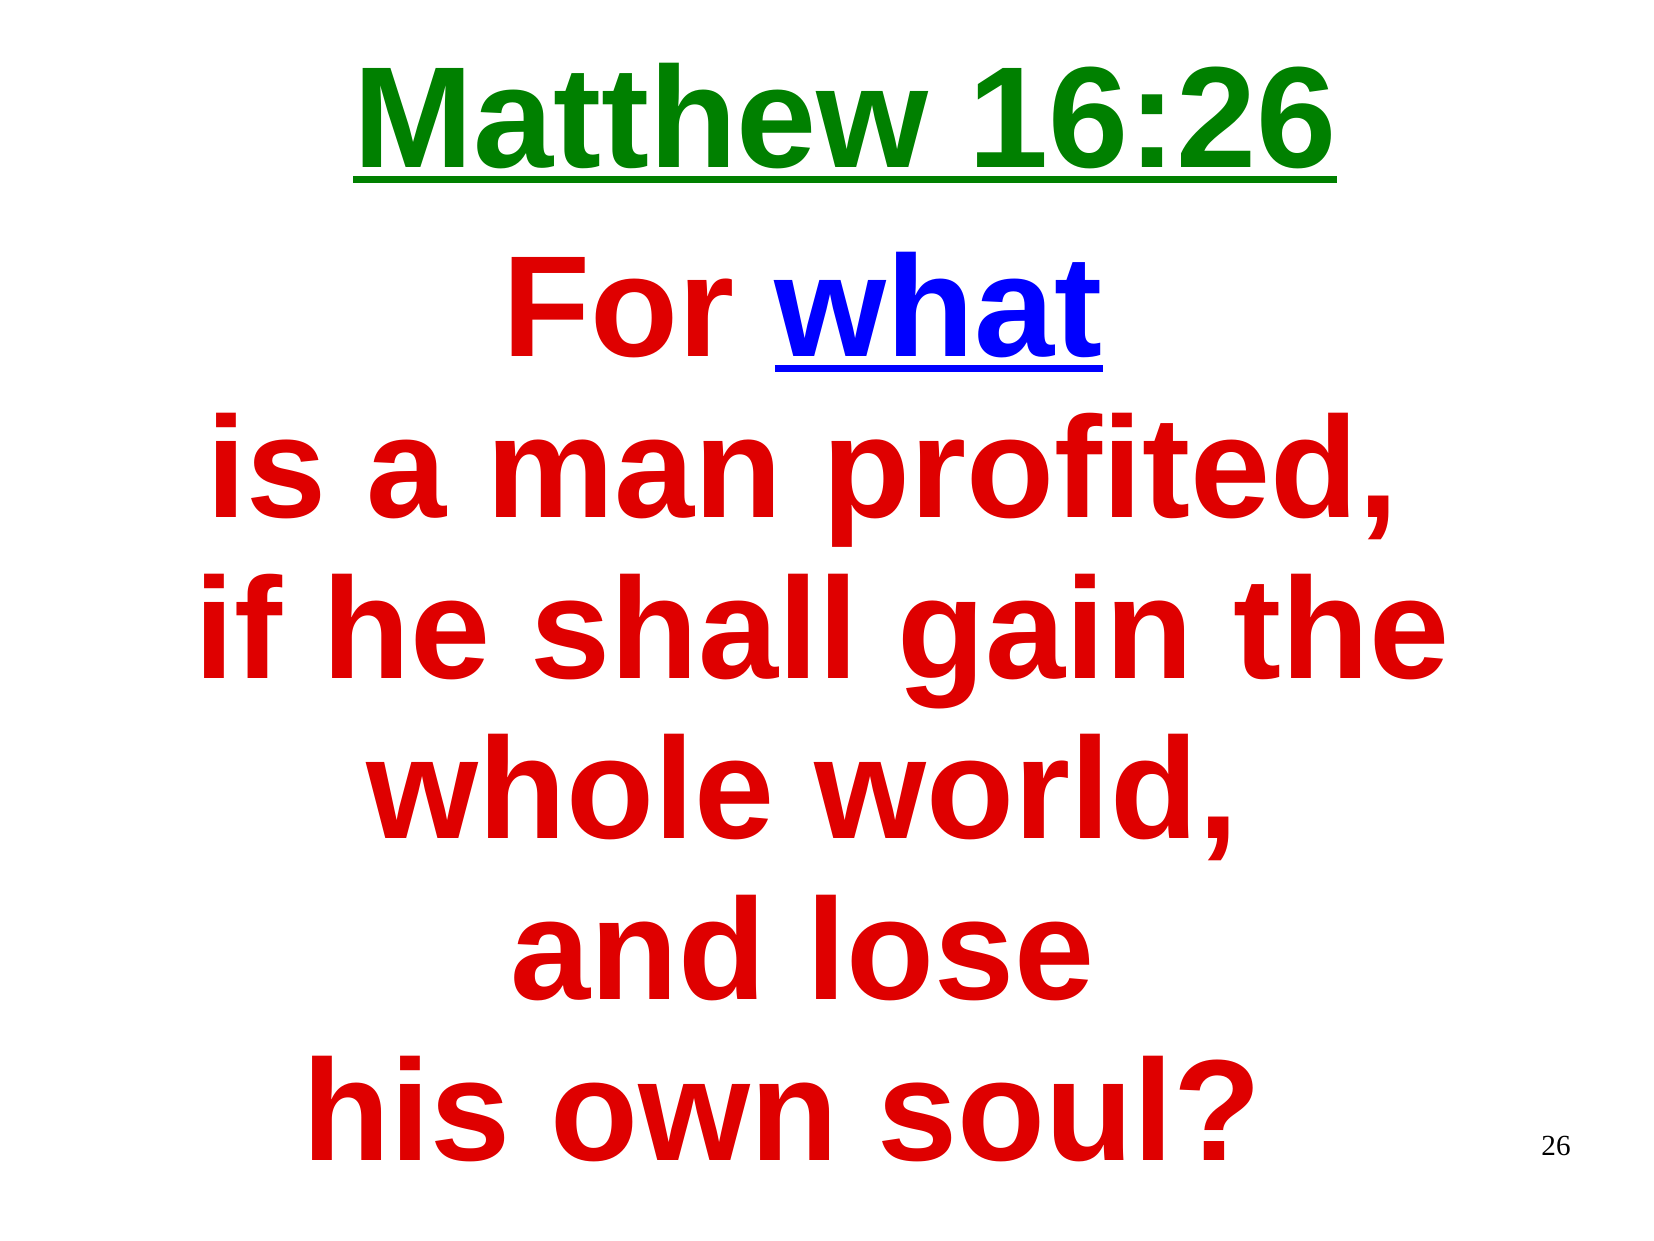

# Matthew 16:26
For what
is a man profited,
if he shall gain the whole world,
and lose
his own soul?
26